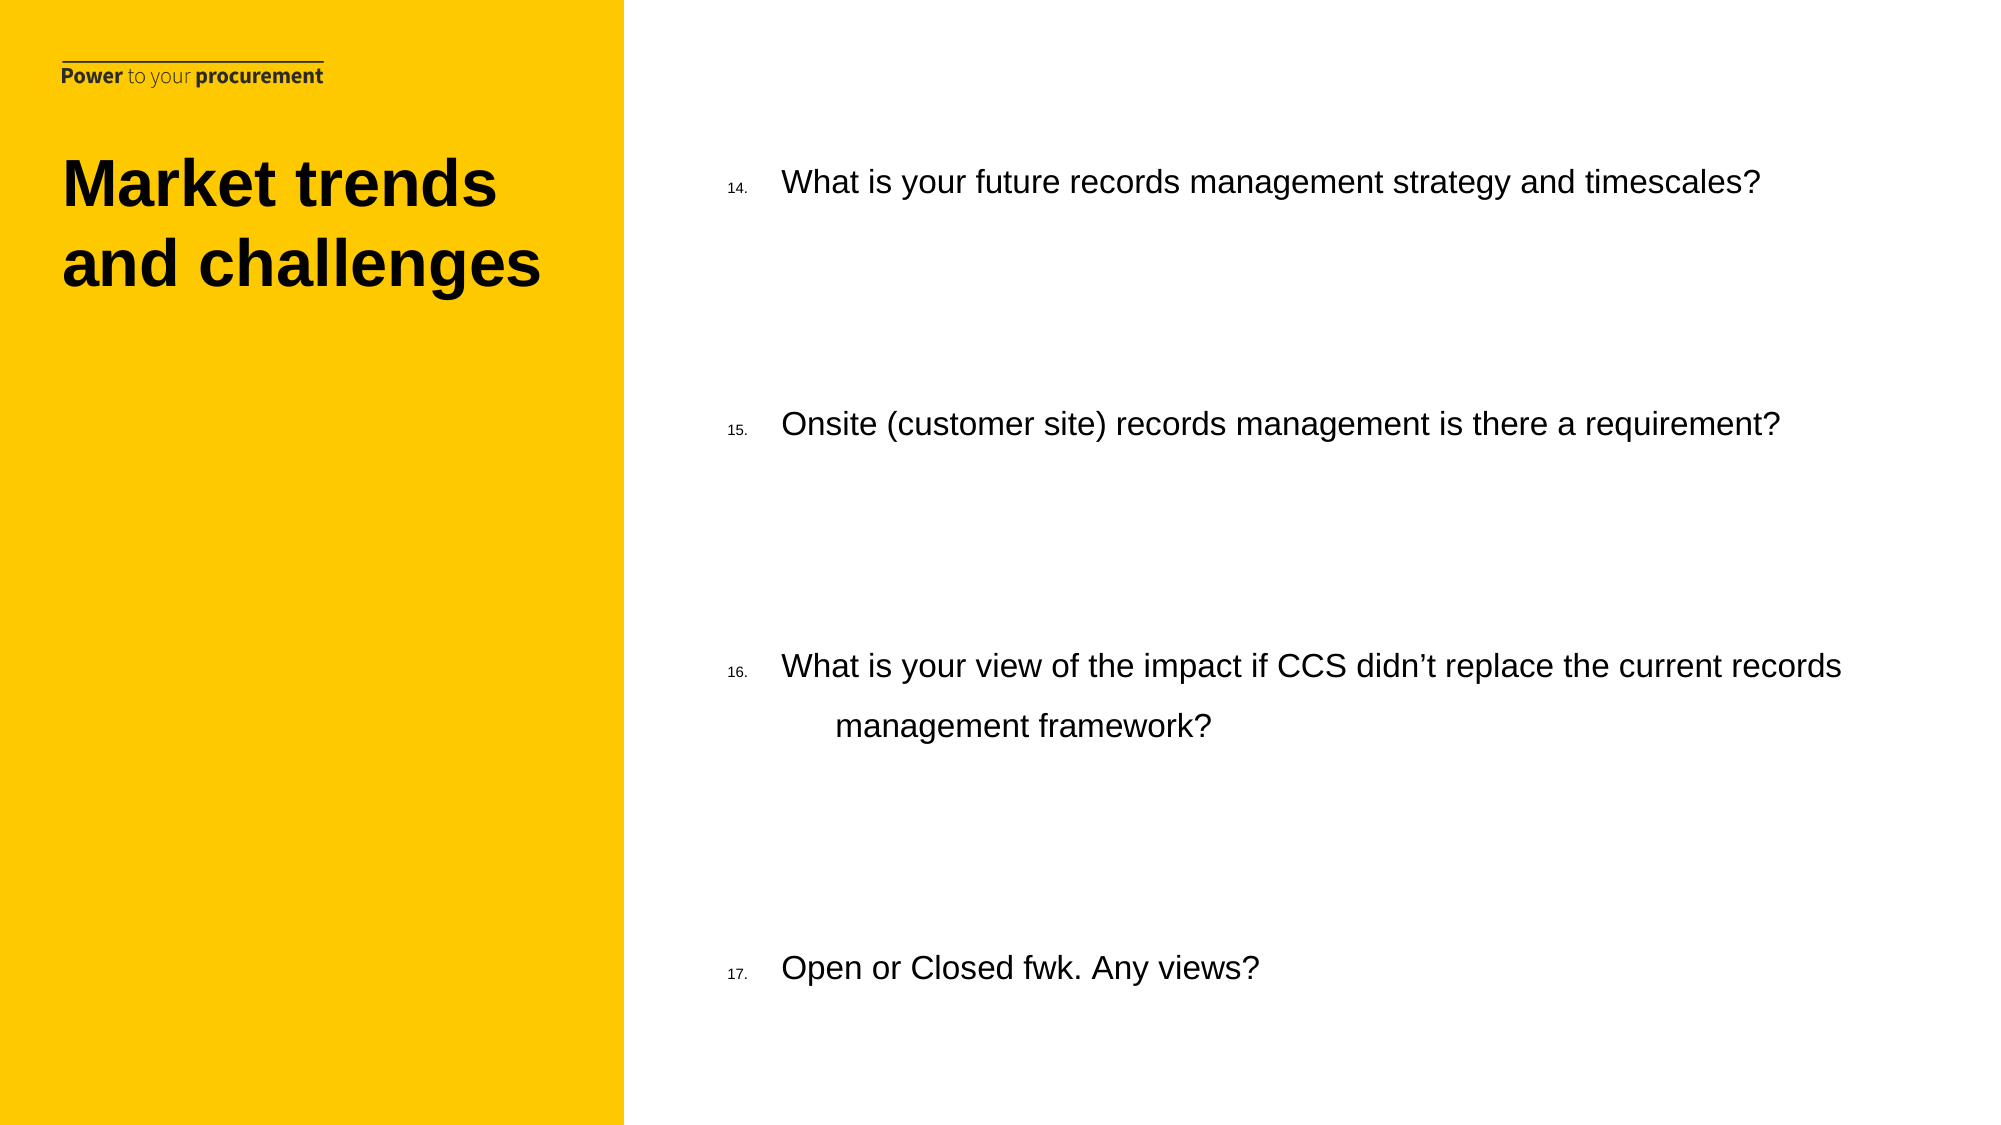

Market trends and challenges
# What is your future records management strategy and timescales?
Onsite (customer site) records management is there a requirement?
What is your view of the impact if CCS didn’t replace the current records management framework?
Open or Closed fwk. Any views?